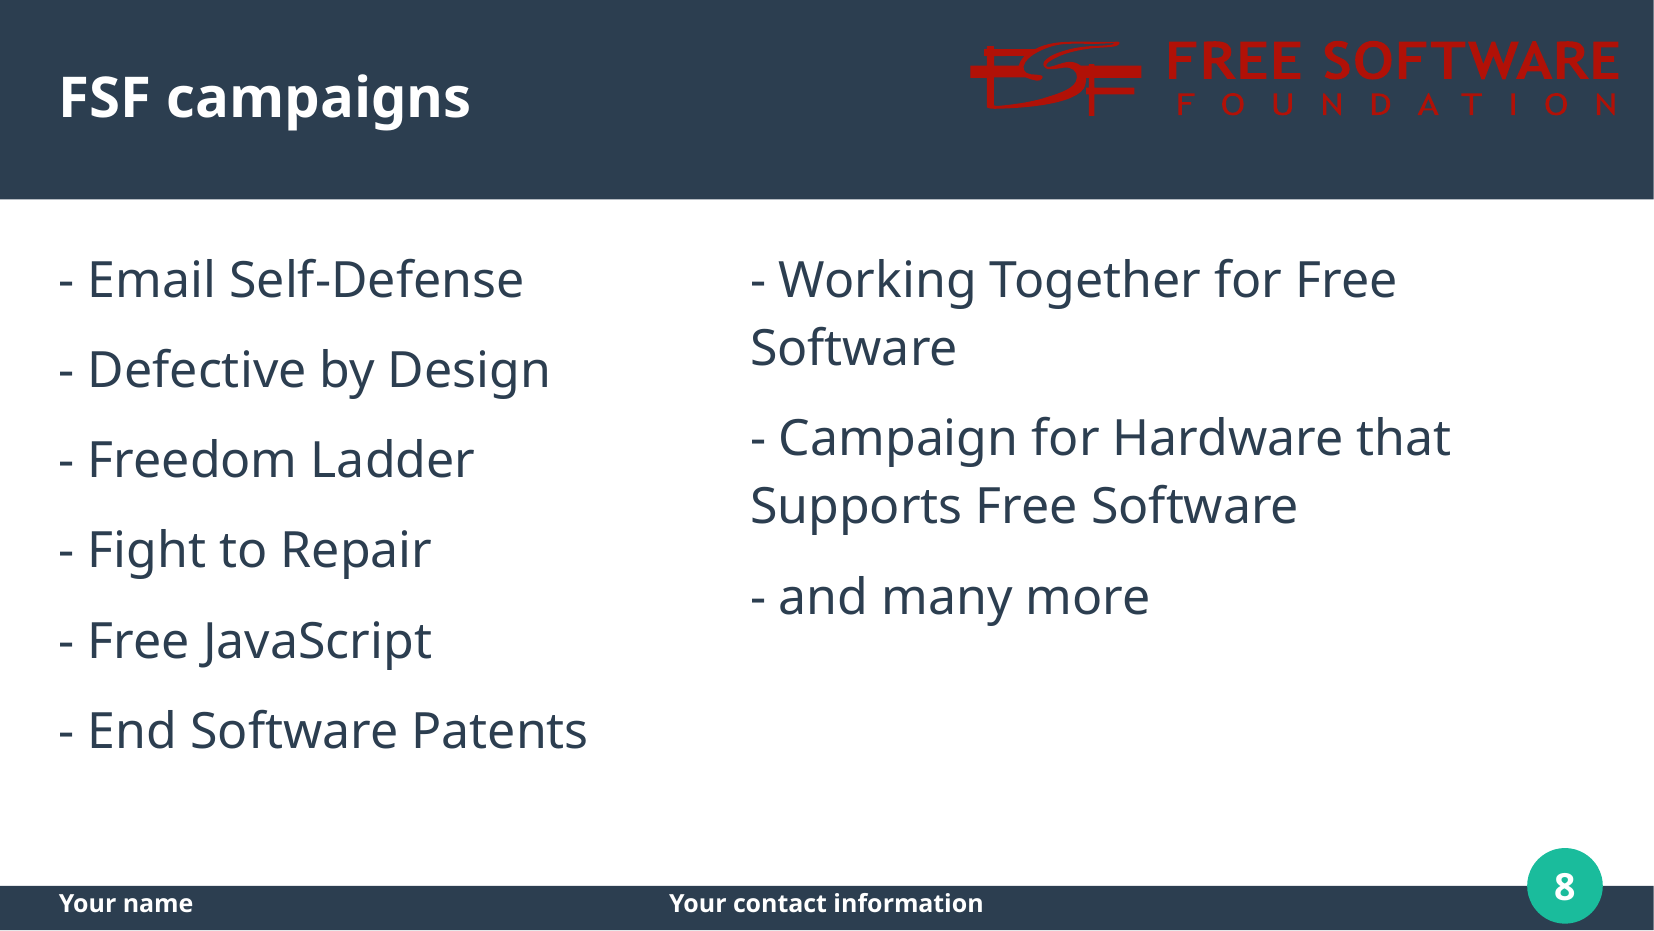

# FSF campaigns
- Email Self-Defense
- Defective by Design
- Freedom Ladder
- Fight to Repair
- Free JavaScript
- End Software Patents
- Working Together for Free Software
- Campaign for Hardware that Supports Free Software
- and many more
Your name
Your contact information